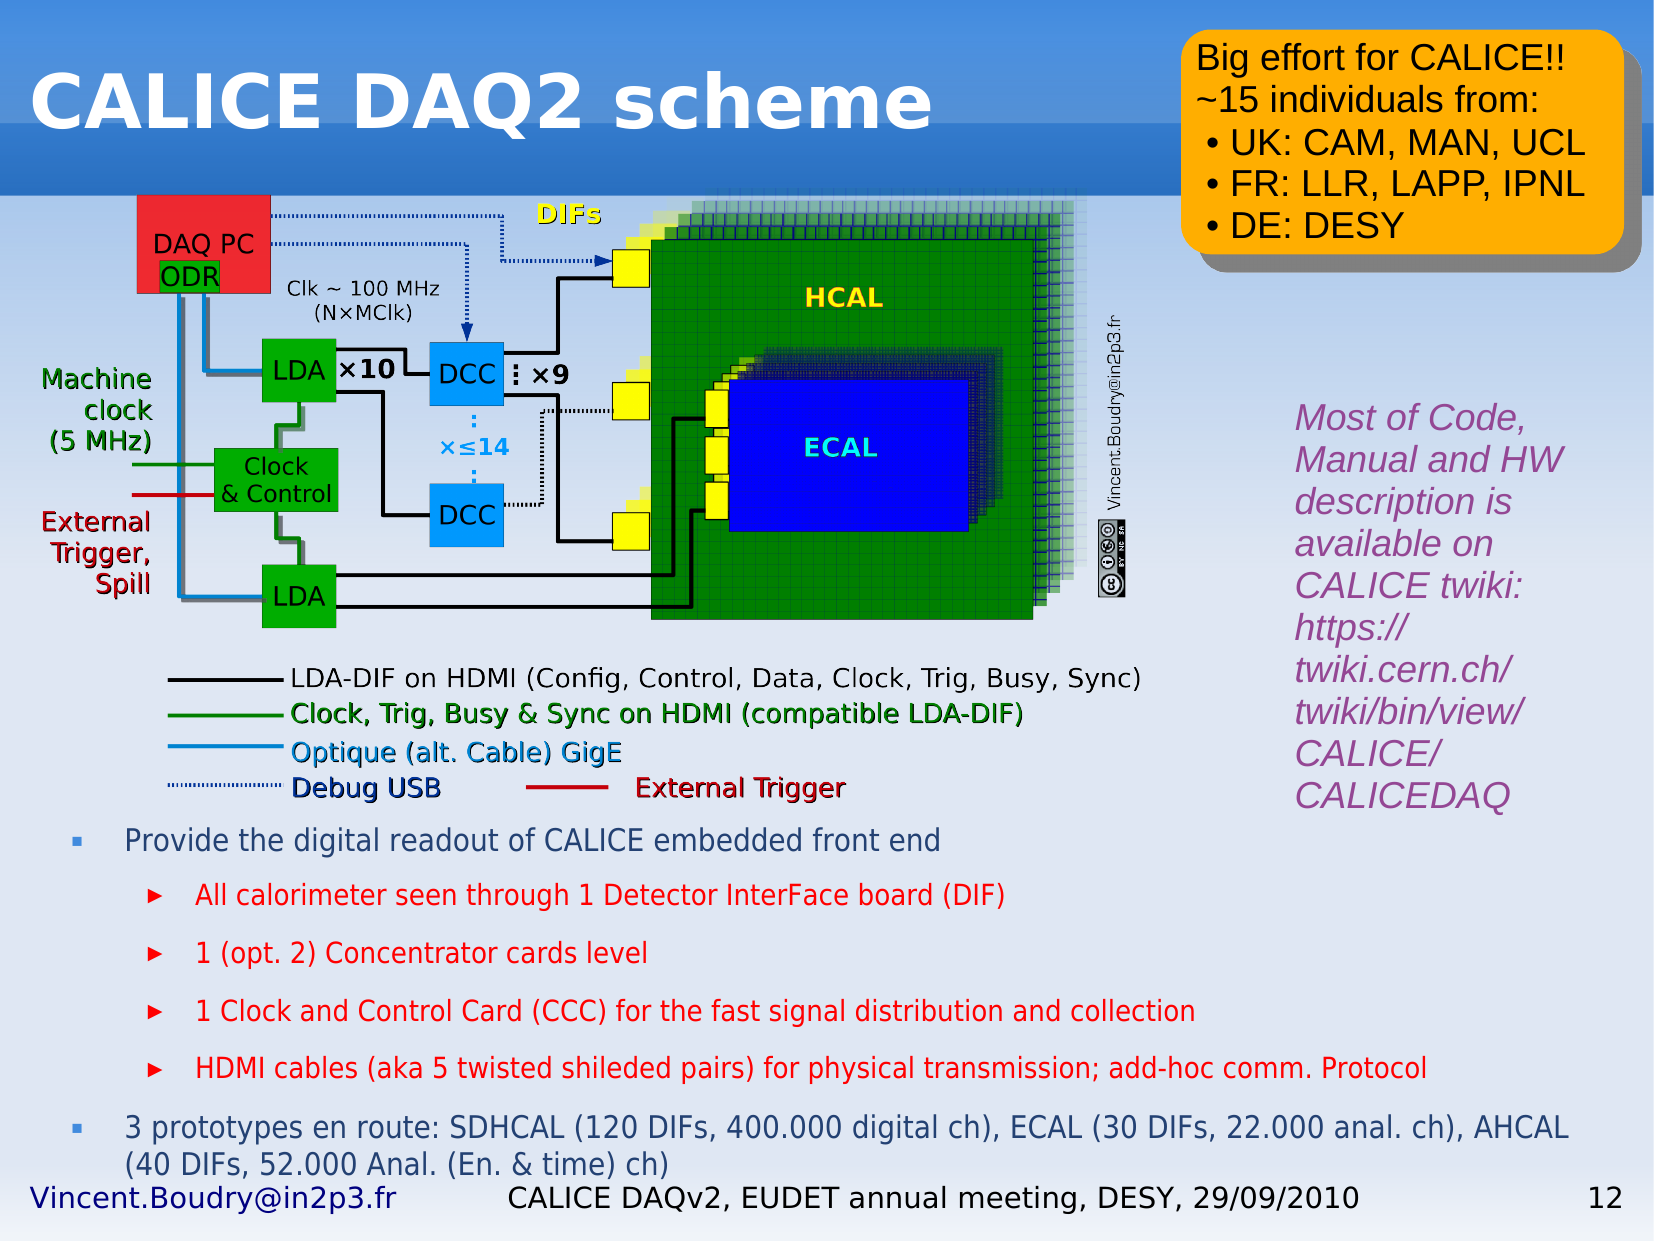

# CALICE DAQ2 scheme
Big effort for CALICE!!
~15 individuals from:
 • UK: CAM, MAN, UCL
 • FR: LLR, LAPP, IPNL
 • DE: DESY
Most of Code, Manual and HW description is available on CALICE twiki:
https://twiki.cern.ch/twiki/bin/view/CALICE/CALICEDAQ
Provide the digital readout of CALICE embedded front end
All calorimeter seen through 1 Detector InterFace board (DIF)
1 (opt. 2) Concentrator cards level
1 Clock and Control Card (CCC) for the fast signal distribution and collection
HDMI cables (aka 5 twisted shileded pairs) for physical transmission; add-hoc comm. Protocol
3 prototypes en route: SDHCAL (120 DIFs, 400.000 digital ch), ECAL (30 DIFs, 22.000 anal. ch), AHCAL (40 DIFs, 52.000 Anal. (En. & time) ch)
Vincent.Boudry@in2p3.fr
CALICE DAQv2, EUDET annual meeting, DESY, 29/09/2010
12